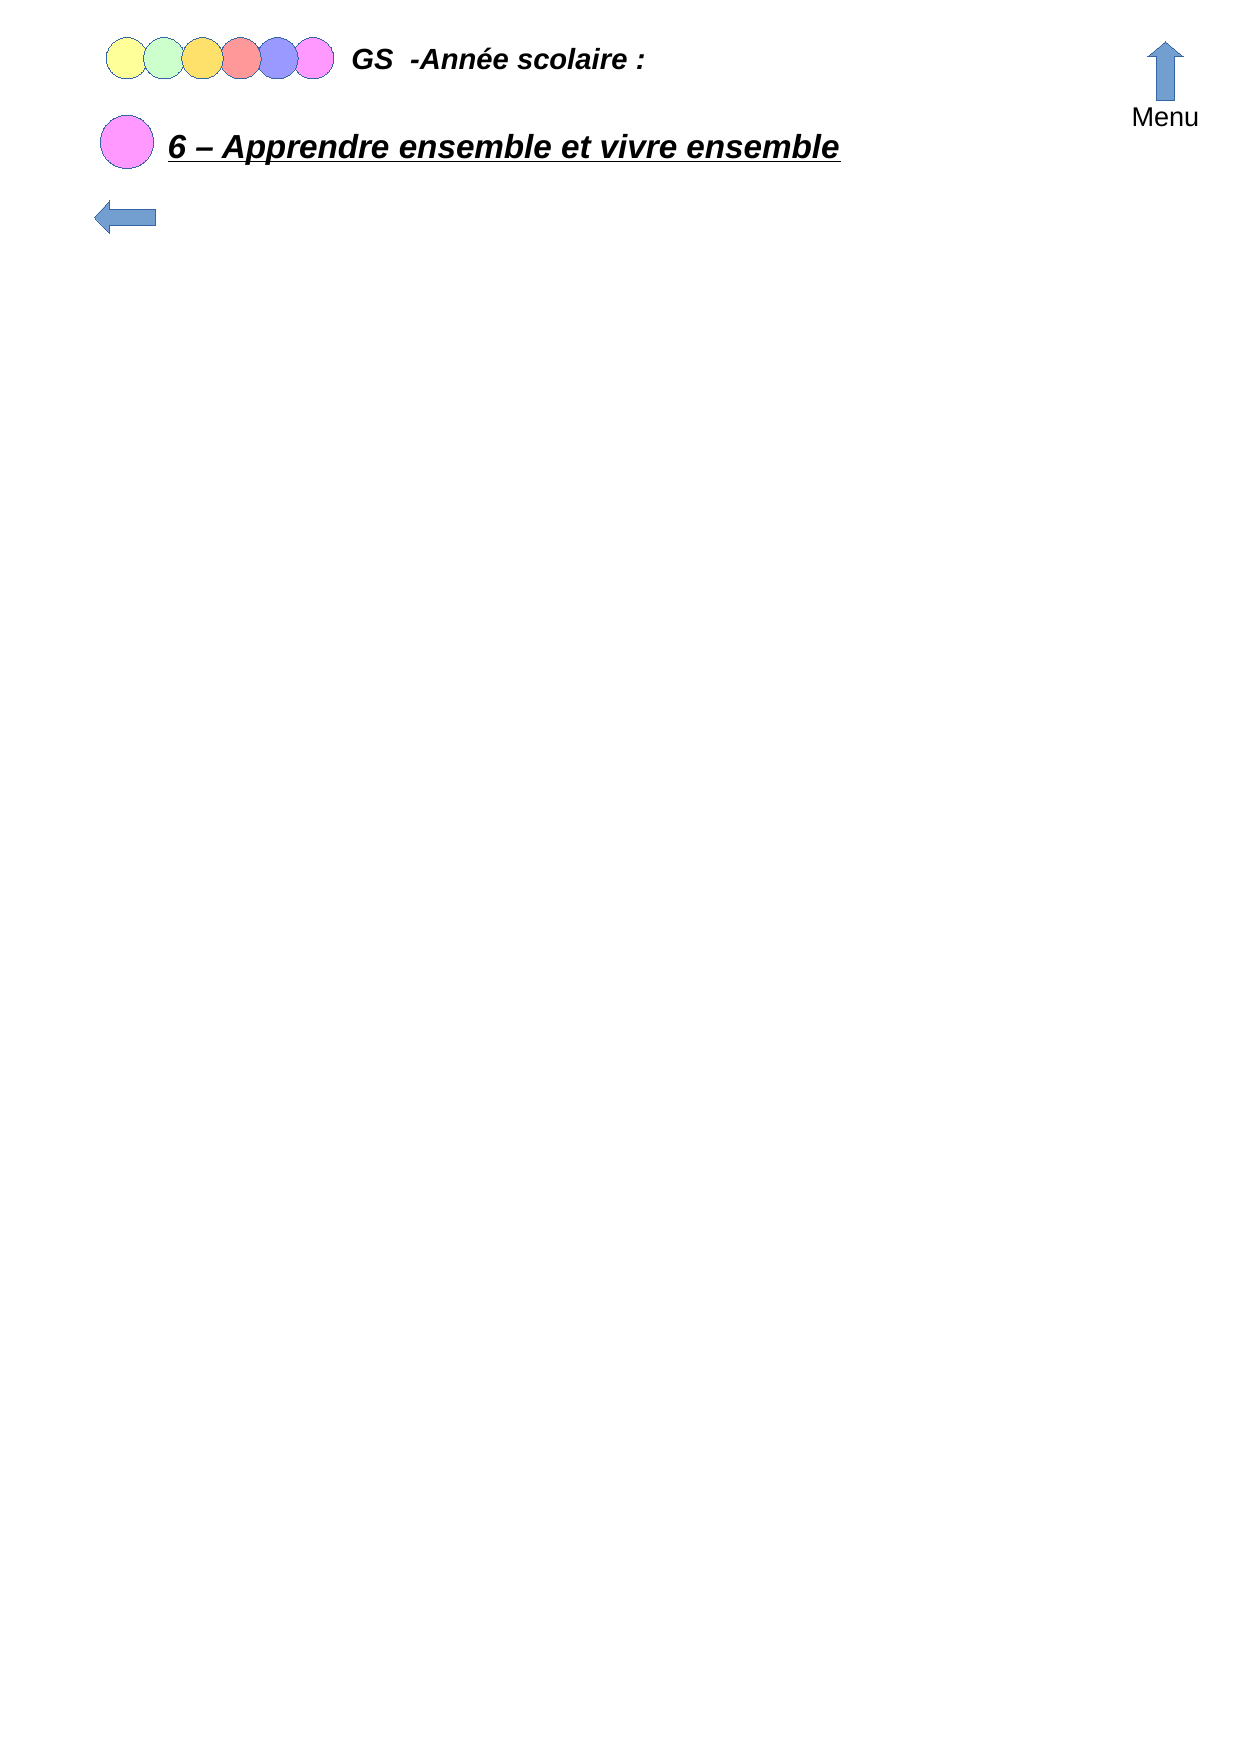

GS -Année scolaire :
Menu
 6 – Apprendre ensemble et vivre ensemble